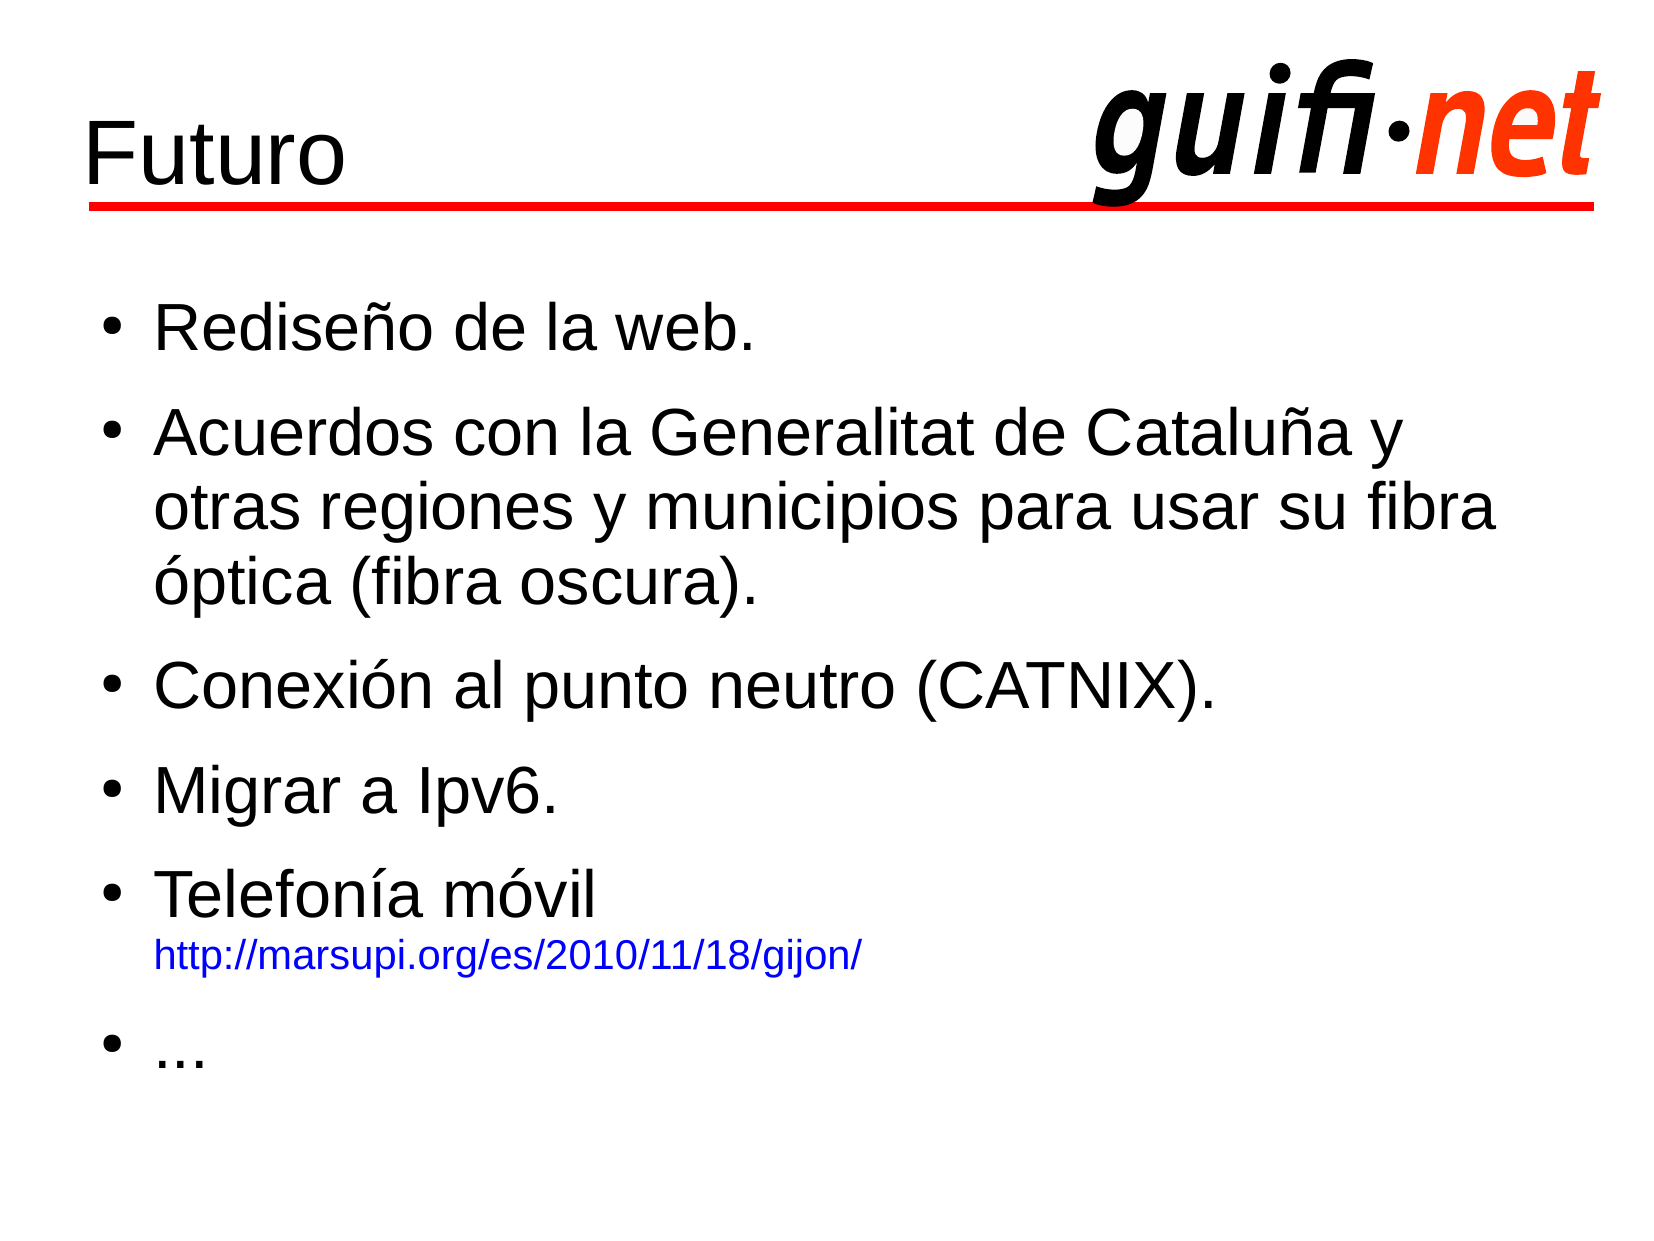

# Futuro
Rediseño de la web.
Acuerdos con la Generalitat de Cataluña y otras regiones y municipios para usar su fibra óptica (fibra oscura).
Conexión al punto neutro (CATNIX).
Migrar a Ipv6.
Telefonía móvil
http://marsupi.org/es/2010/11/18/gijon/
...